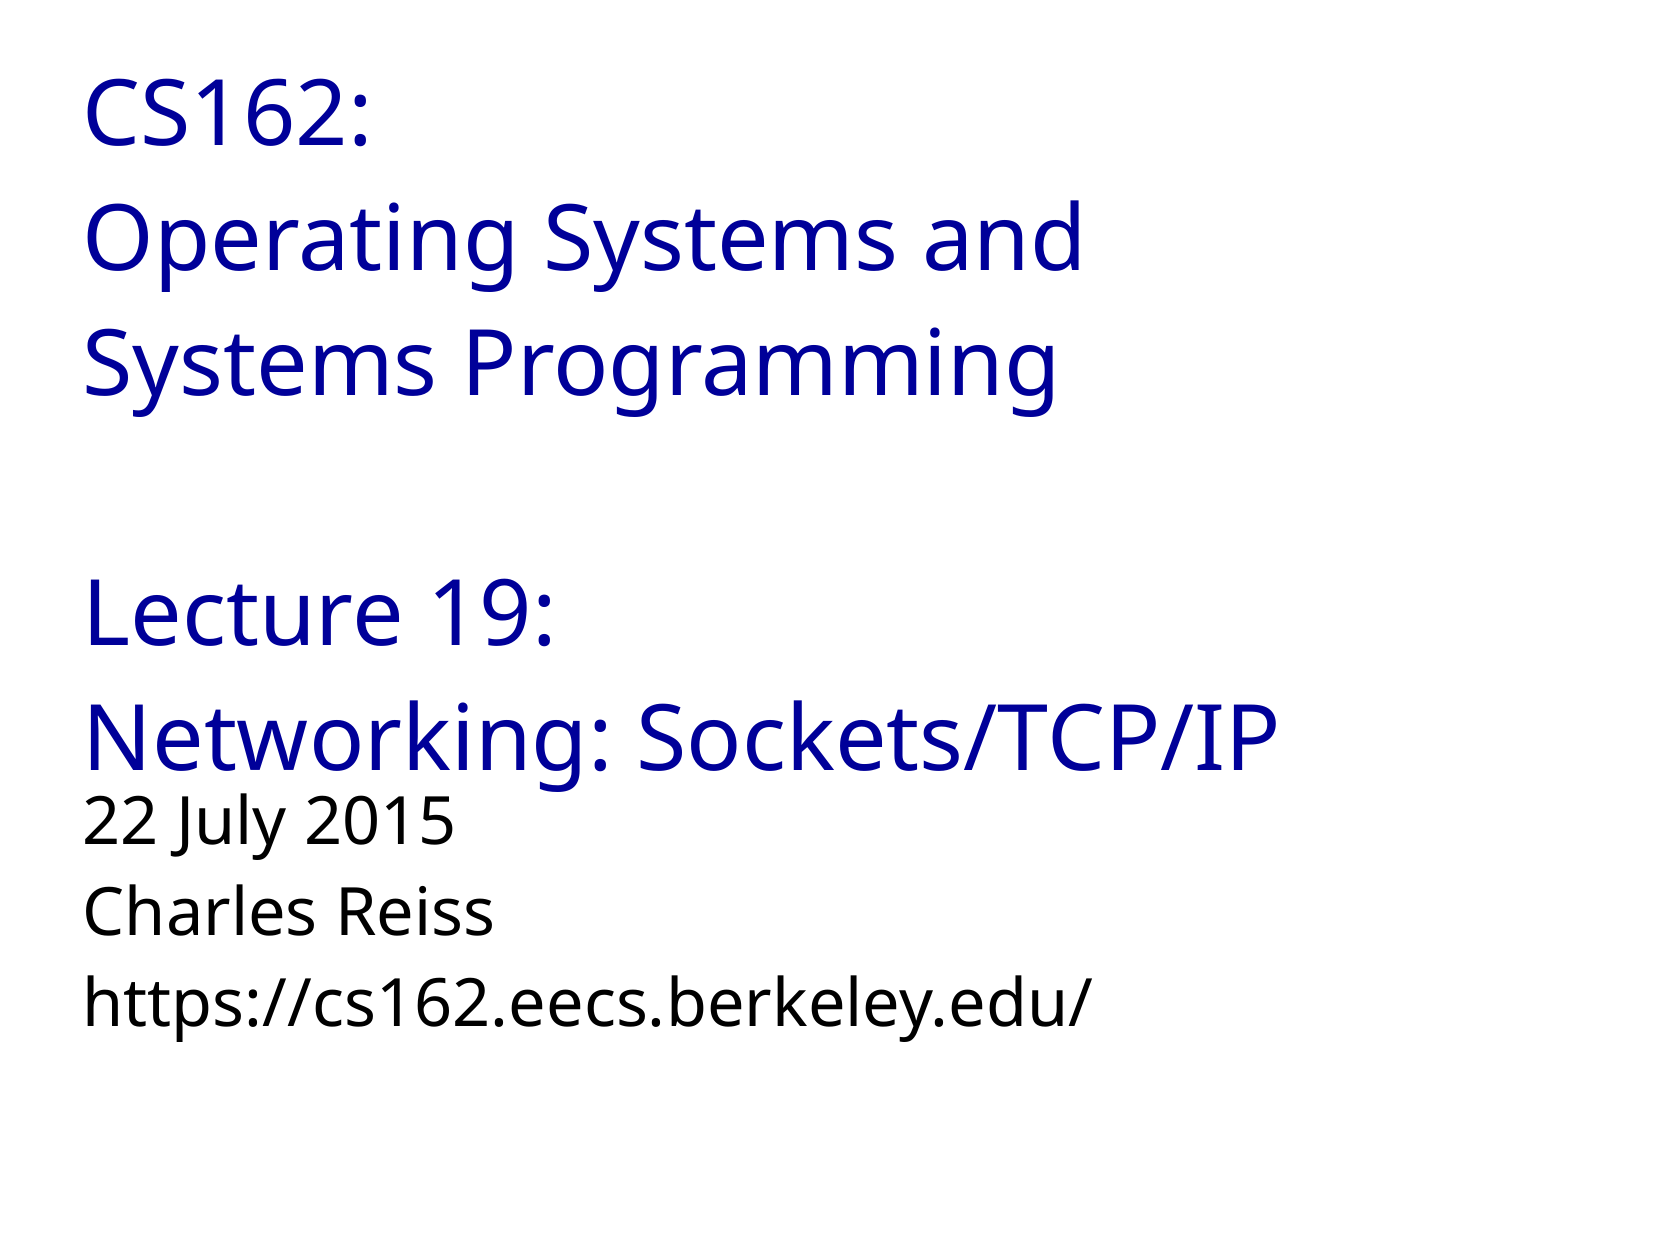

# CS162: Operating Systems and Systems Programming Lecture 19: Networking: Sockets/TCP/IP
22 July 2015
Charles Reiss
https://cs162.eecs.berkeley.edu/